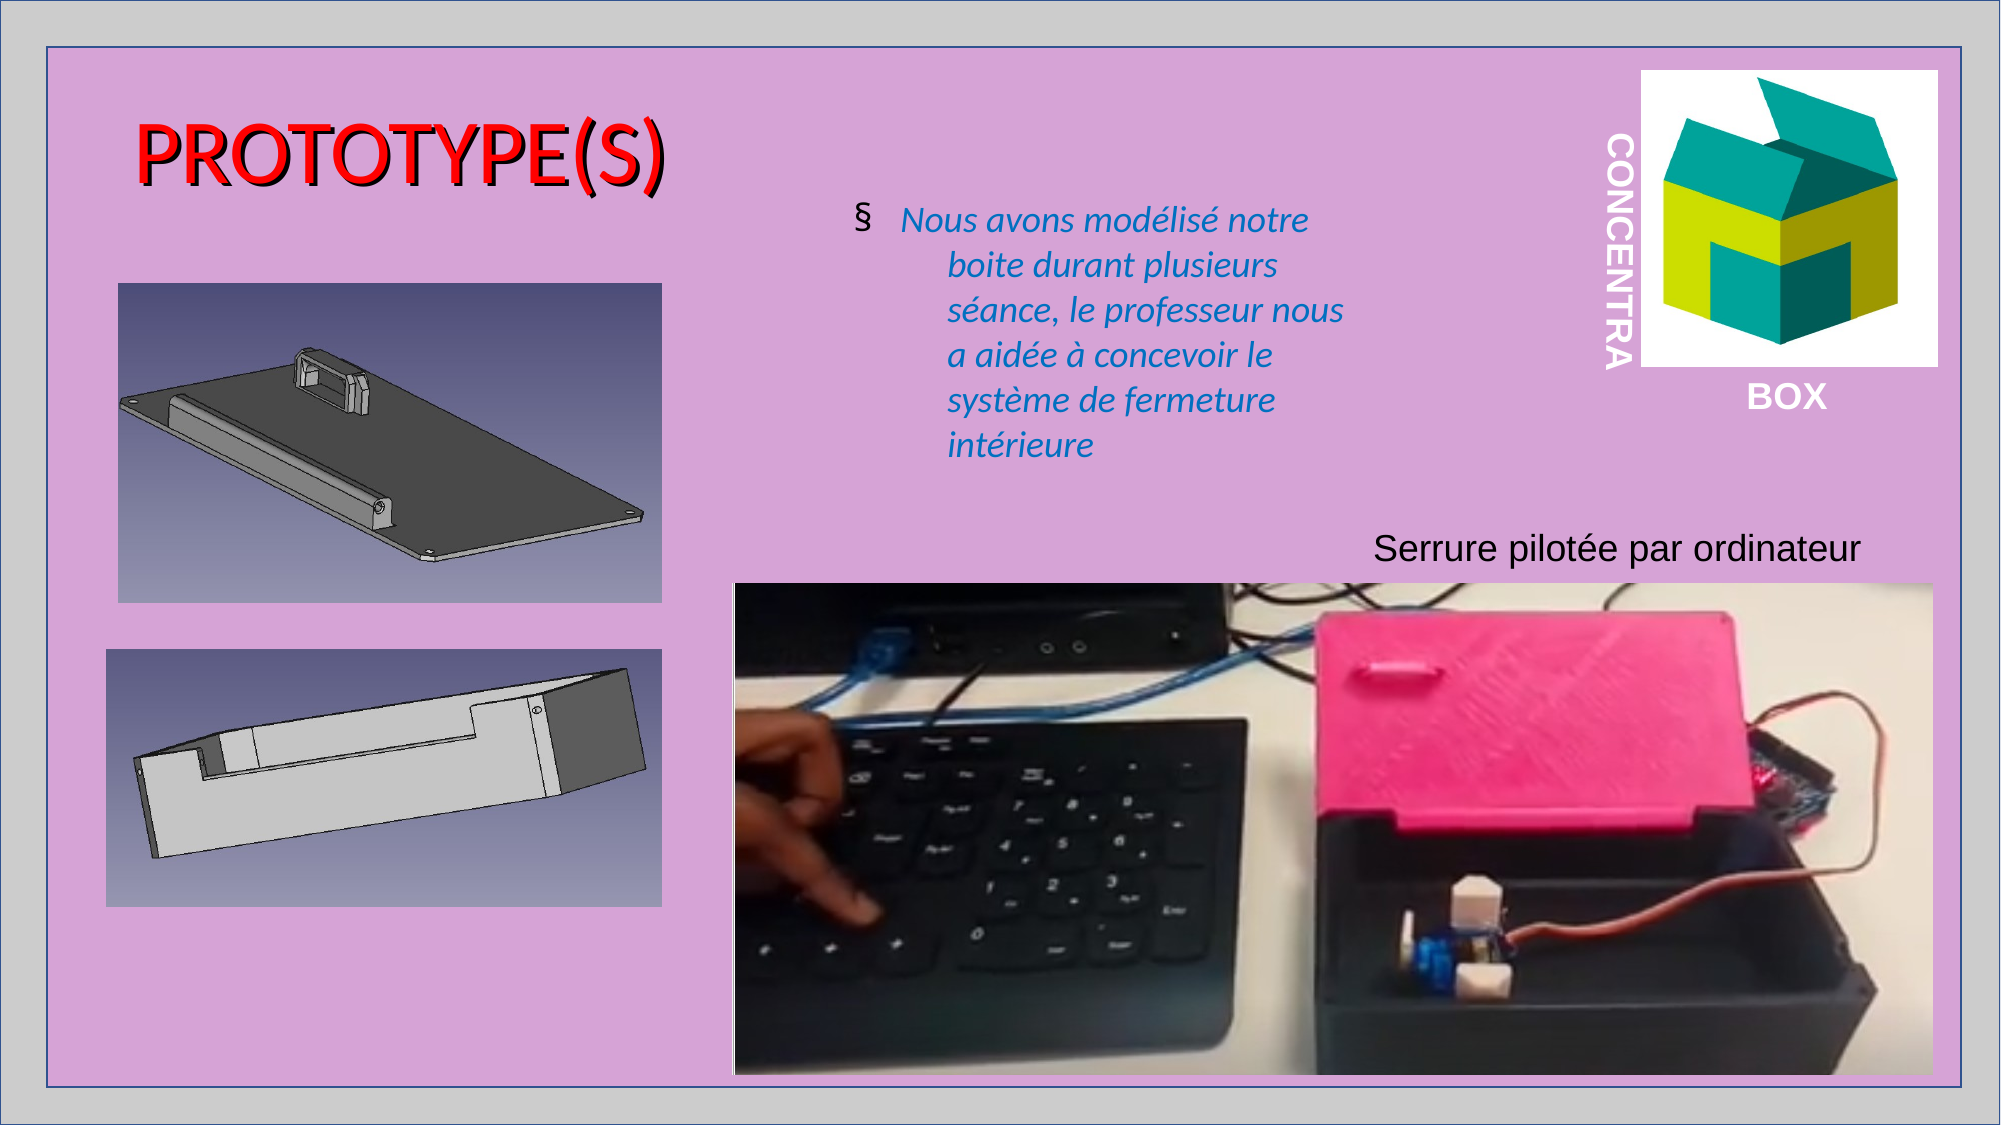

PROTOTYPE(S)
Nous avons modélisé notre boite durant plusieurs séance, le professeur nous a aidée à concevoir le système de fermeture intérieure
Serrure pilotée par ordinateur